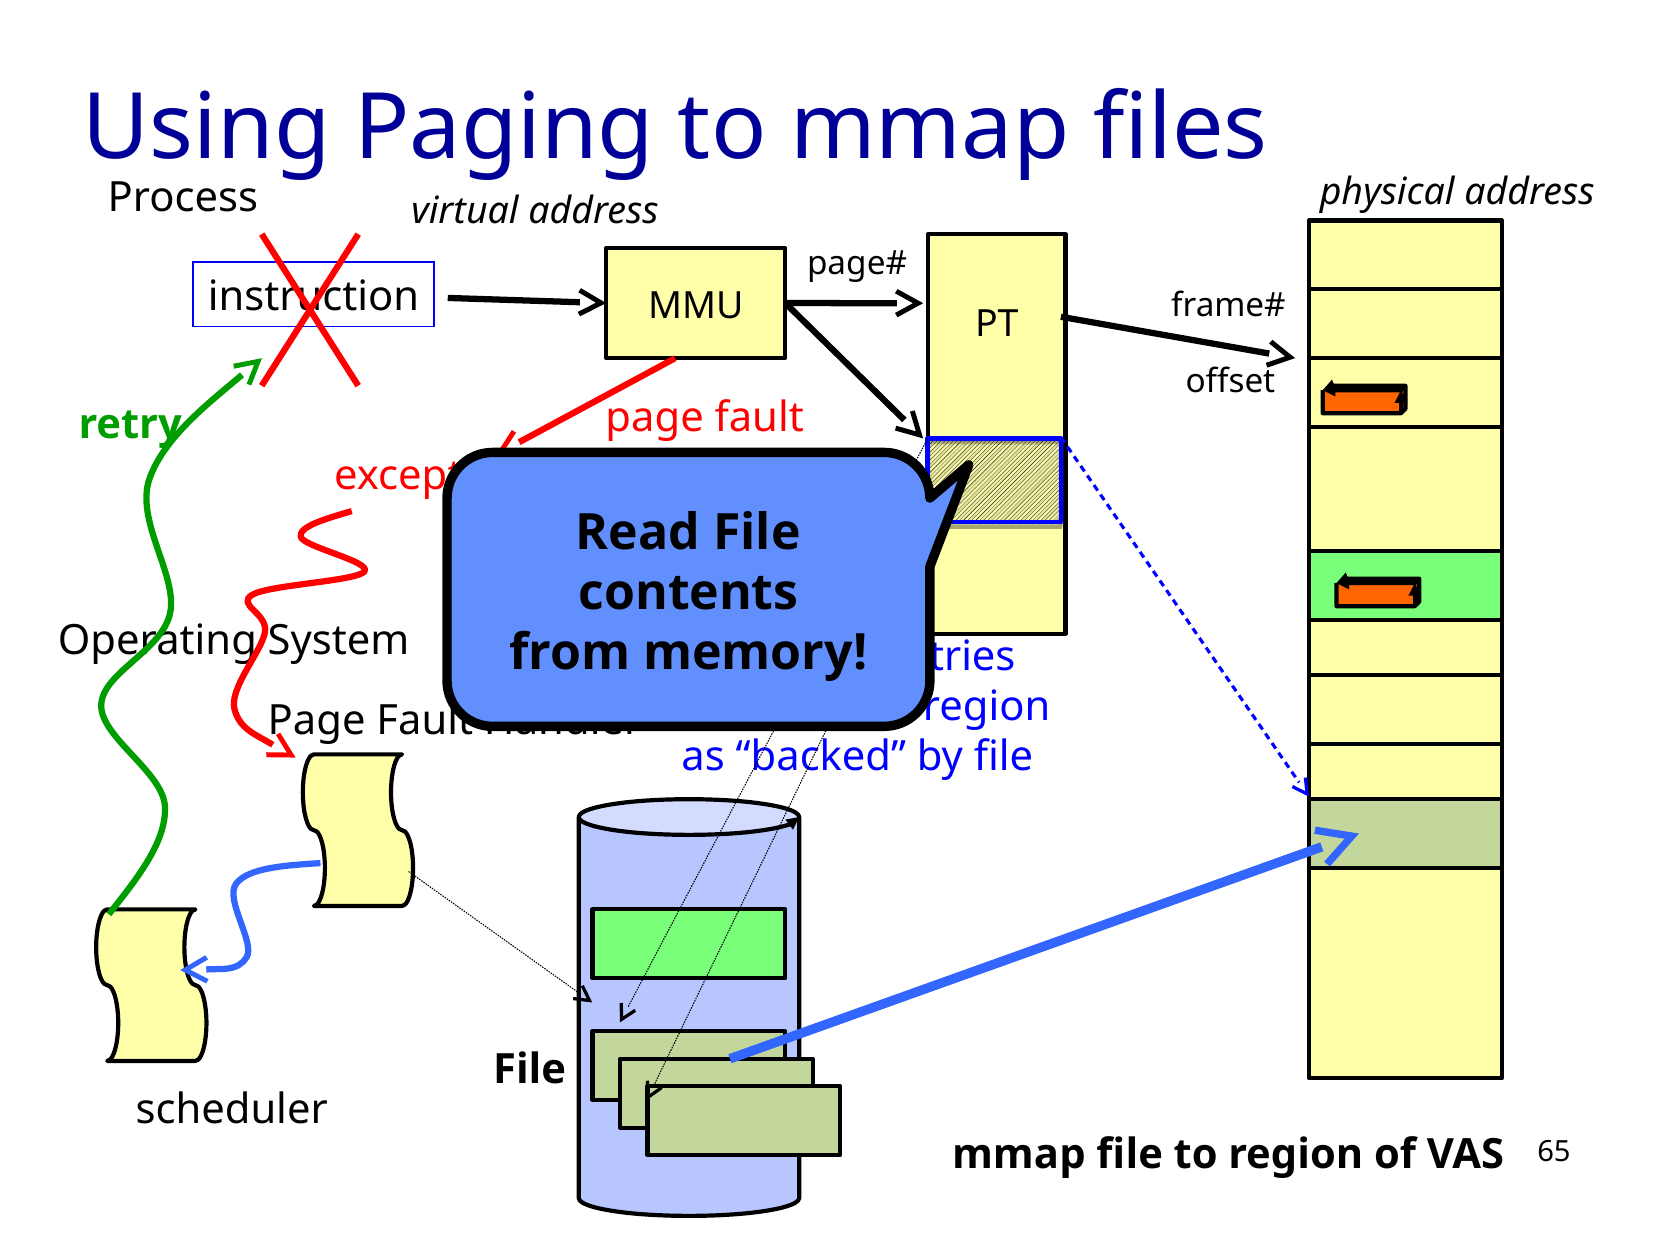

# Using Paging to mmap files
physical address
Process
virtual address
page#
PT
MMU
instruction
frame#
offset
retry
page fault
exception
Read File contents
from memory!
Operating System
Create PT entries
for mapped region
as “backed” by file
Page Fault Handler
scheduler
File
mmap file to region of VAS
65